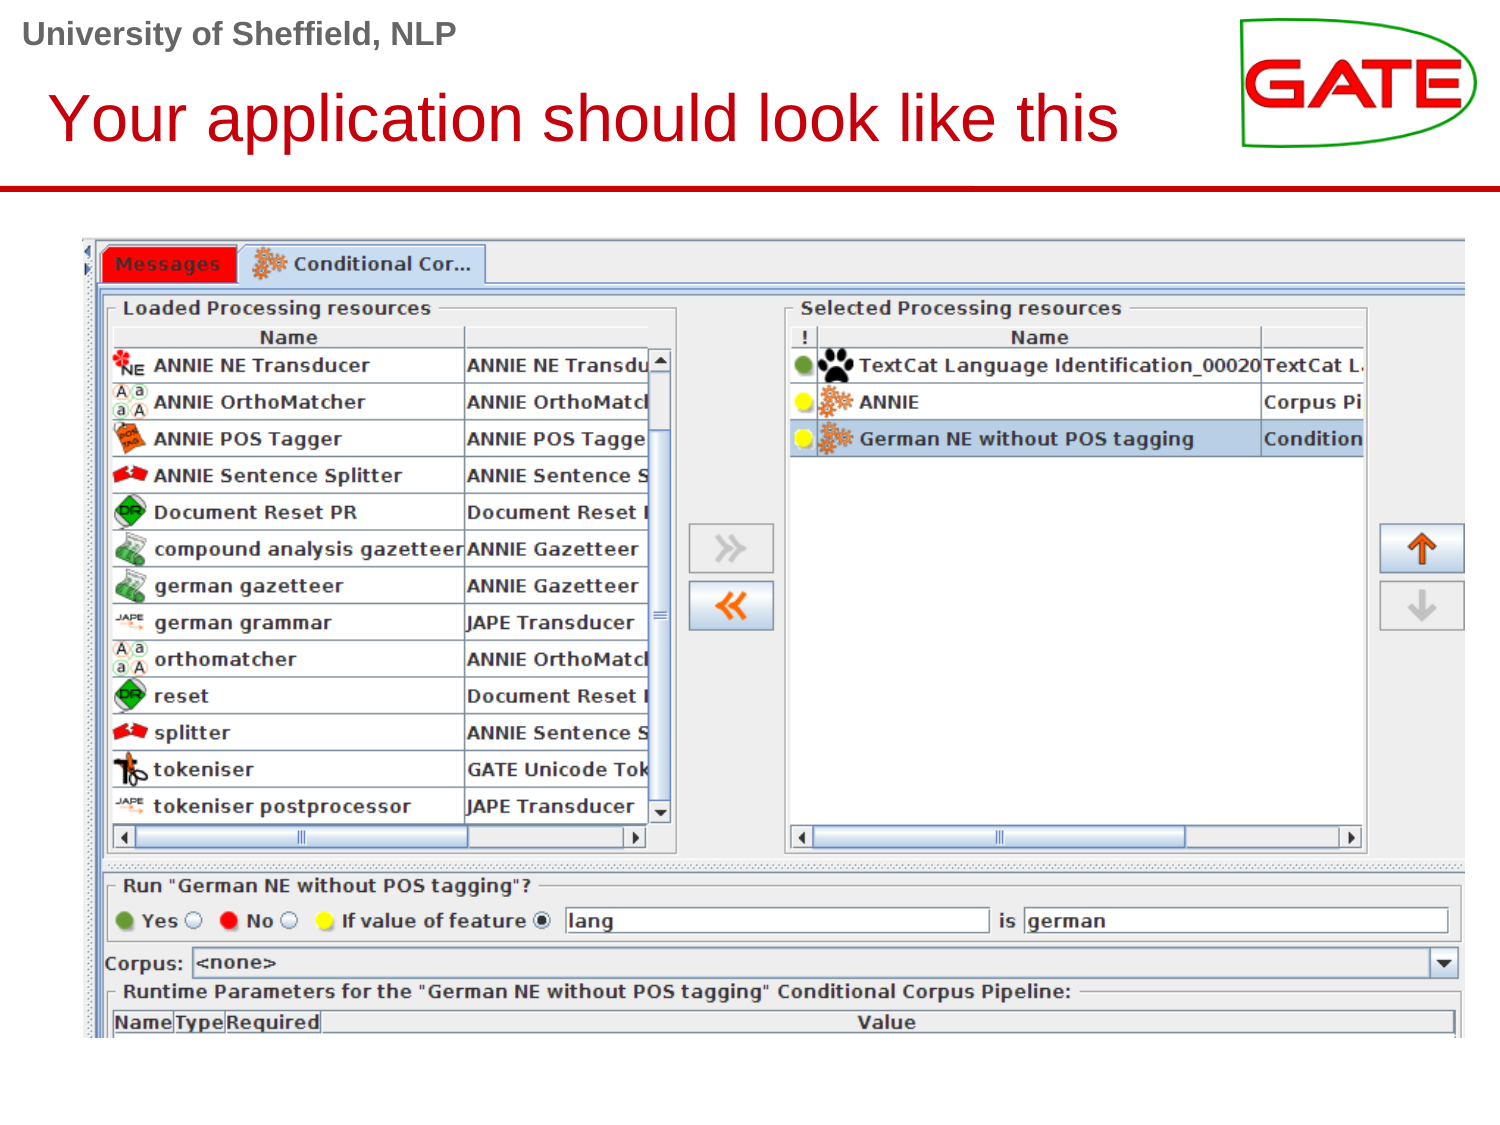

# Your application should look like this